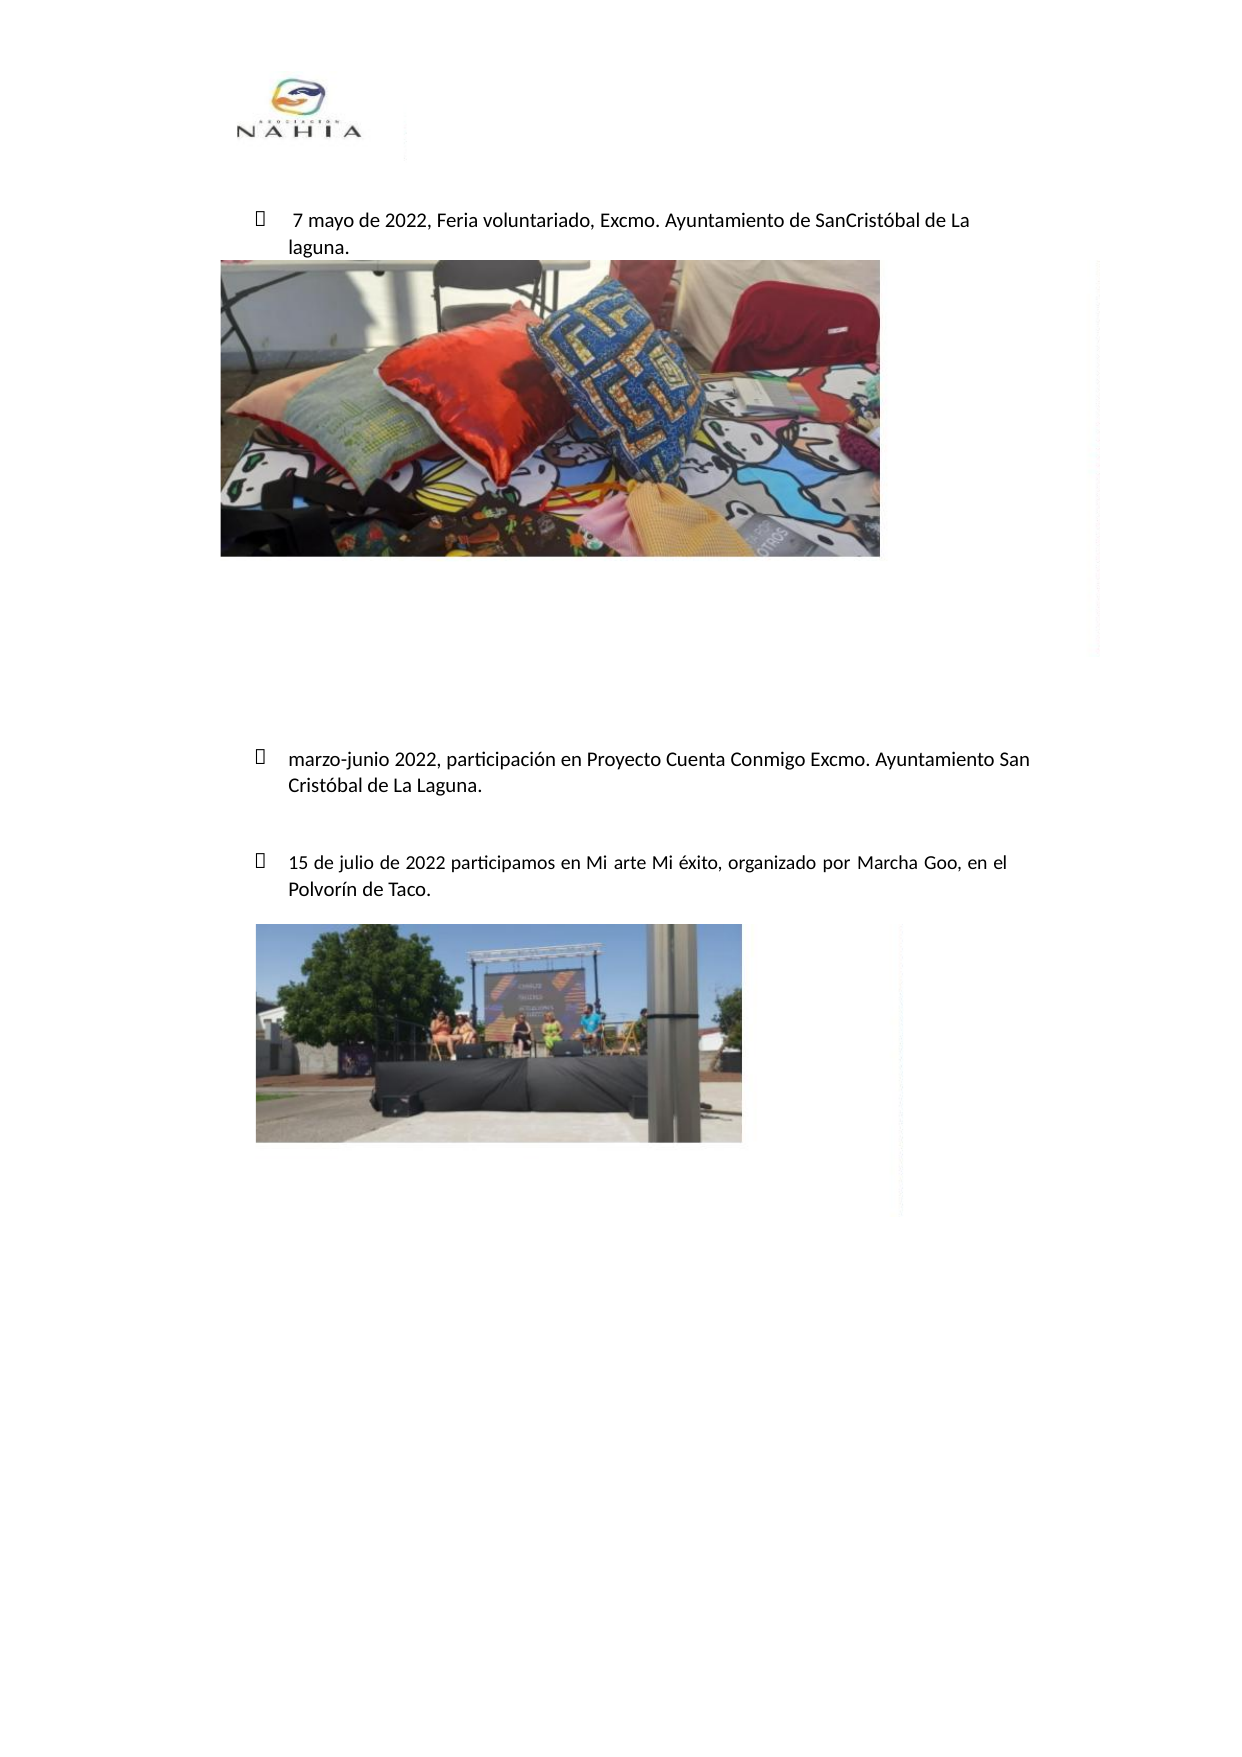


7 mayo de 2022, Feria voluntariado, Excmo. Ayuntamiento de SanCristóbal de La
laguna.


marzo-junio 2022, participación en Proyecto Cuenta Conmigo Excmo. Ayuntamiento San
Cristóbal de La Laguna.
15 de julio de 2022 participamos en Mi arte Mi éxito, organizado por Marcha Goo, en el
Polvorín de Taco.